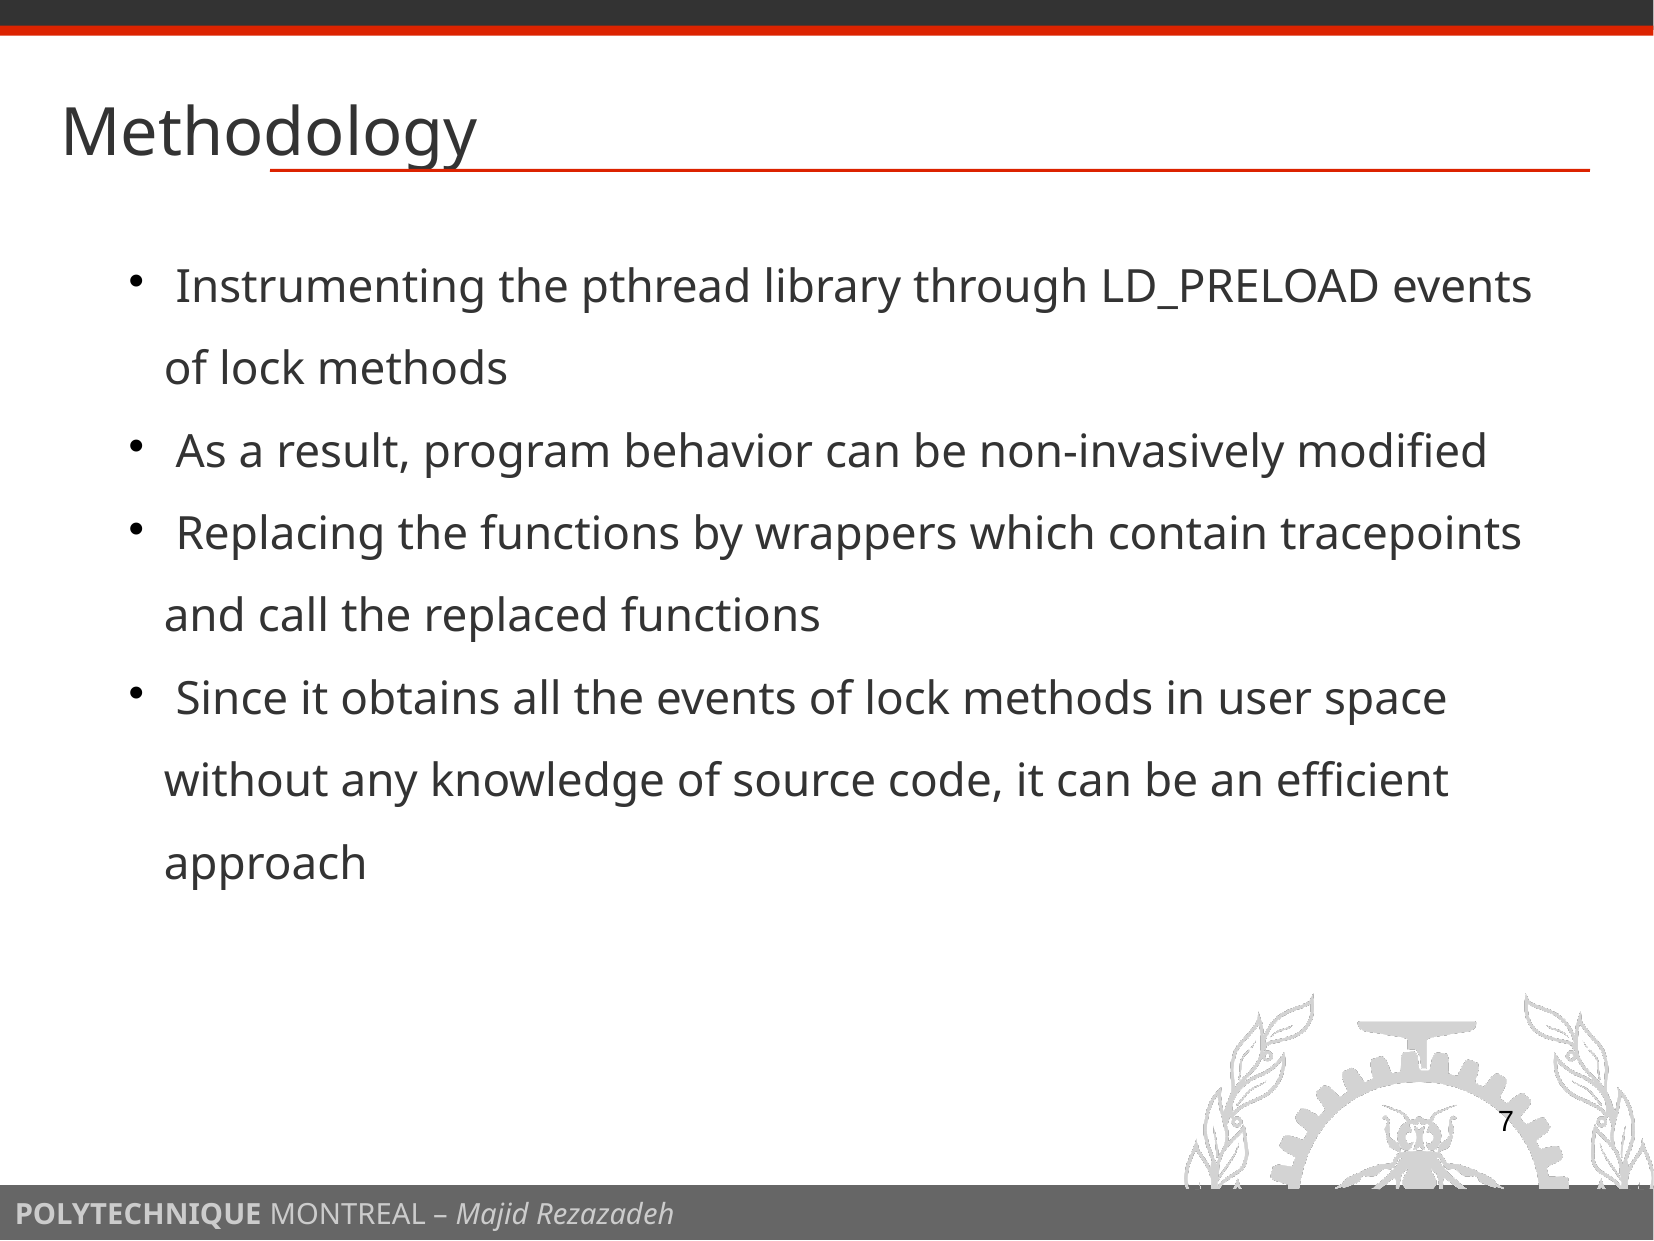

Methodology
 Instrumenting the pthread library through LD_PRELOAD events of lock methods
 As a result, program behavior can be non-invasively modified
 Replacing the functions by wrappers which contain tracepoints and call the replaced functions
 Since it obtains all the events of lock methods in user space without any knowledge of source code, it can be an efficient approach
7
POLYTECHNIQUE MONTREAL – Majid Rezazadeh